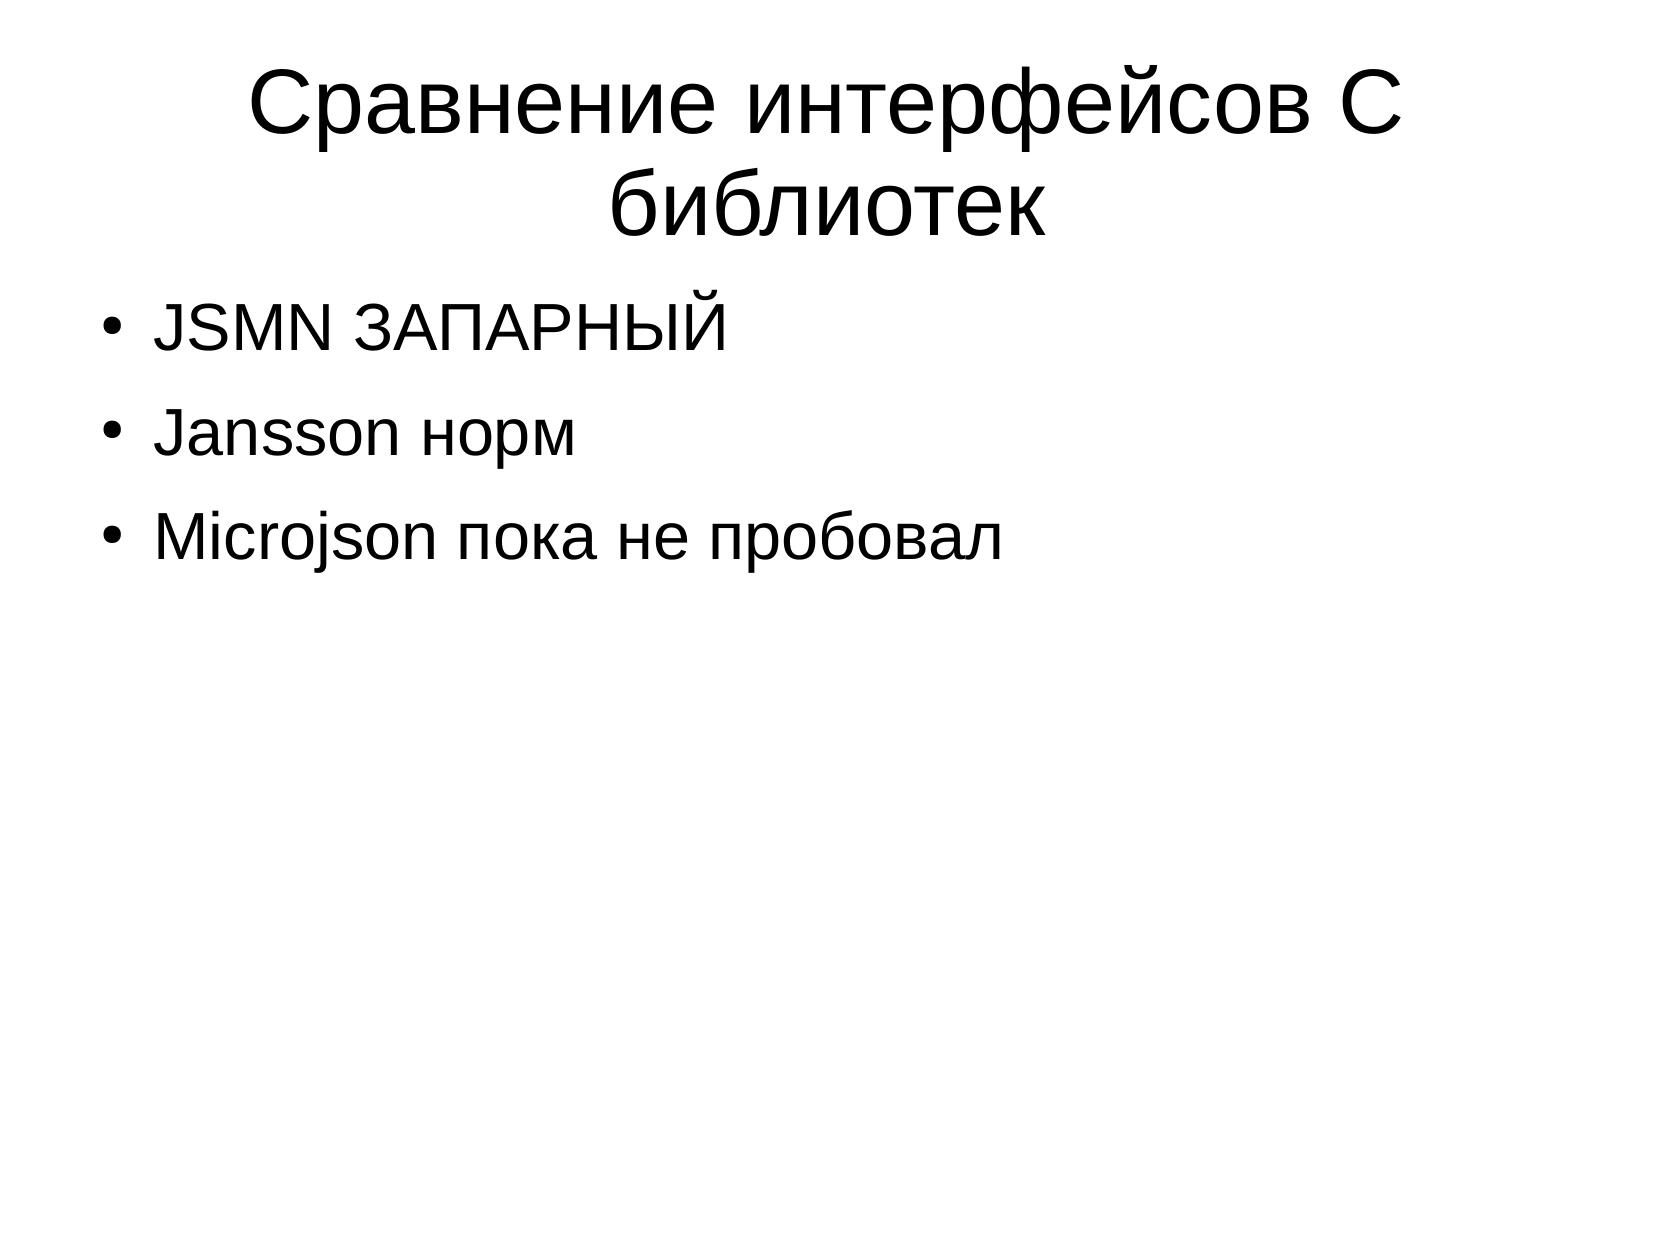

# Сравнение интерфейсов C библиотек
JSMN ЗАПАРНЫЙ
Jansson норм
Microjson пока не пробовал